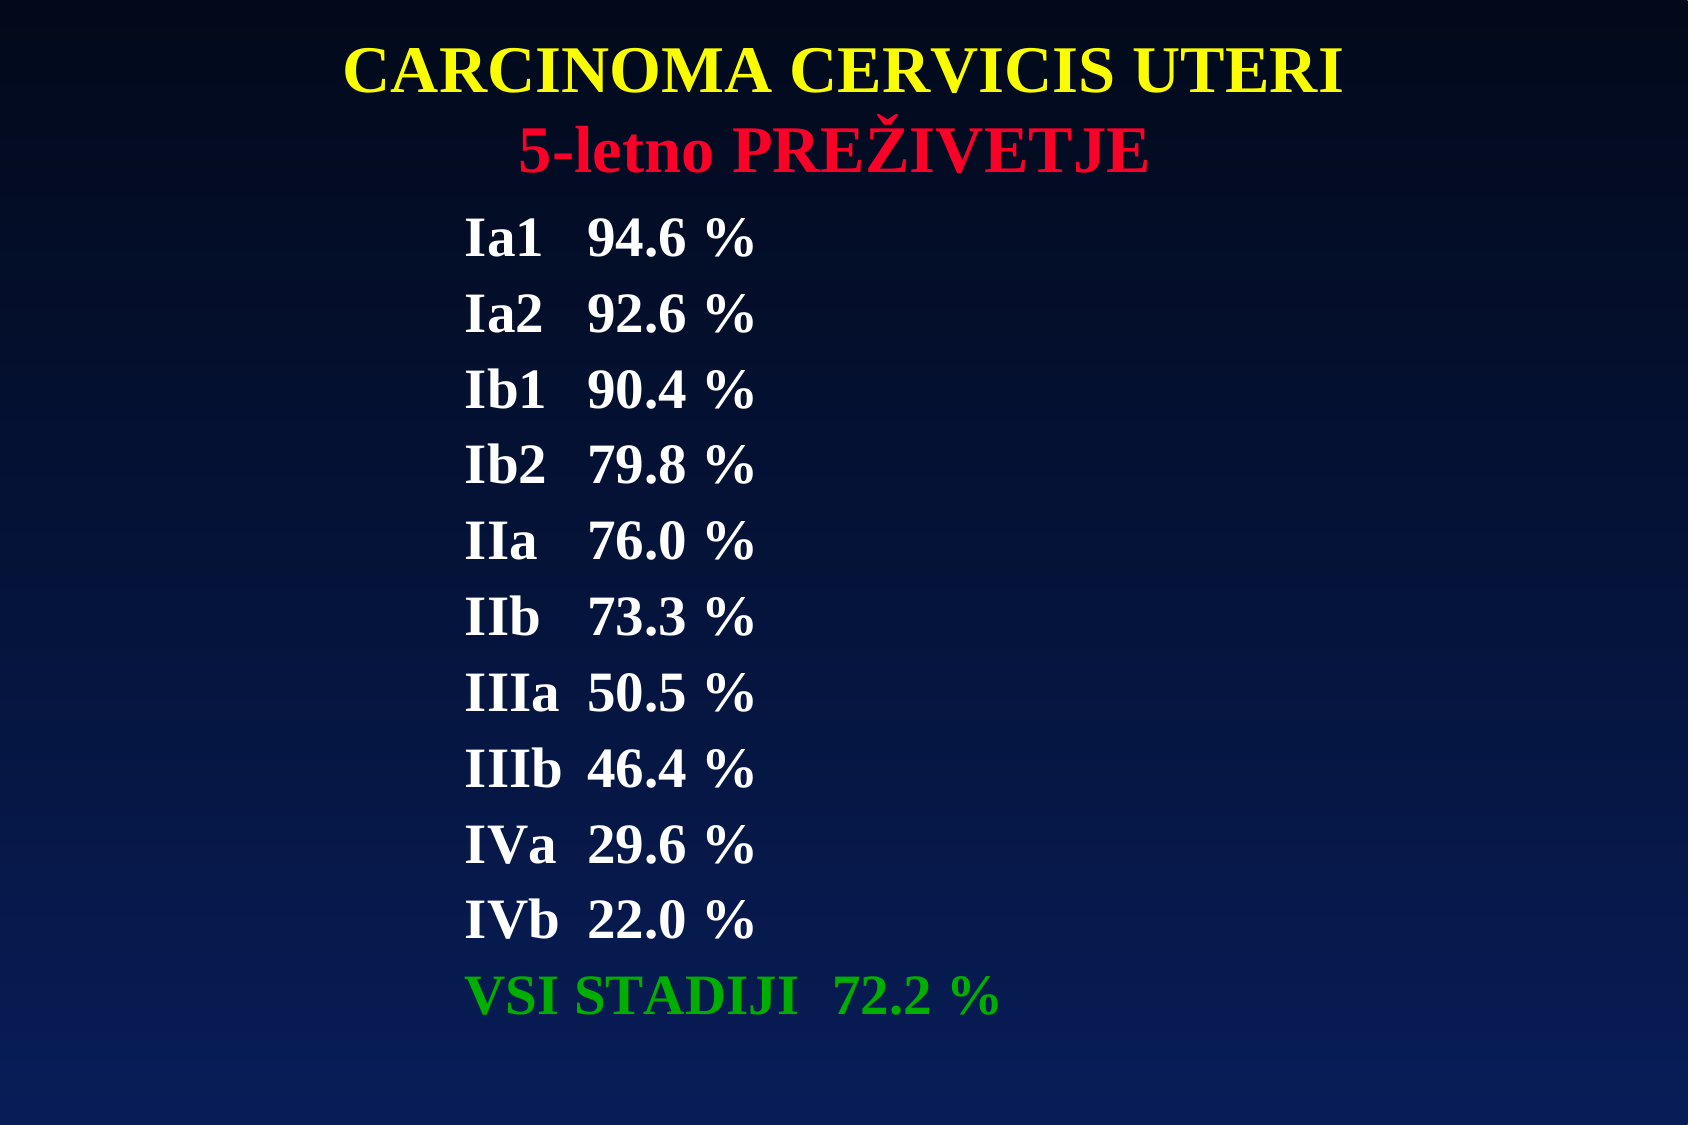

# CARCINOMA CERVICIS UTERI 5-letno PREŽIVETJE
Ia1				94.6 %
Ia2				92.6 %
Ib1				90.4 %
Ib2				79.8 %
IIa				76.0 %
IIb				73.3 %
IIIa				50.5 %
IIIb				46.4 %
IVa				29.6 %
IVb				22.0 %
VSI STADIJI		72.2 %